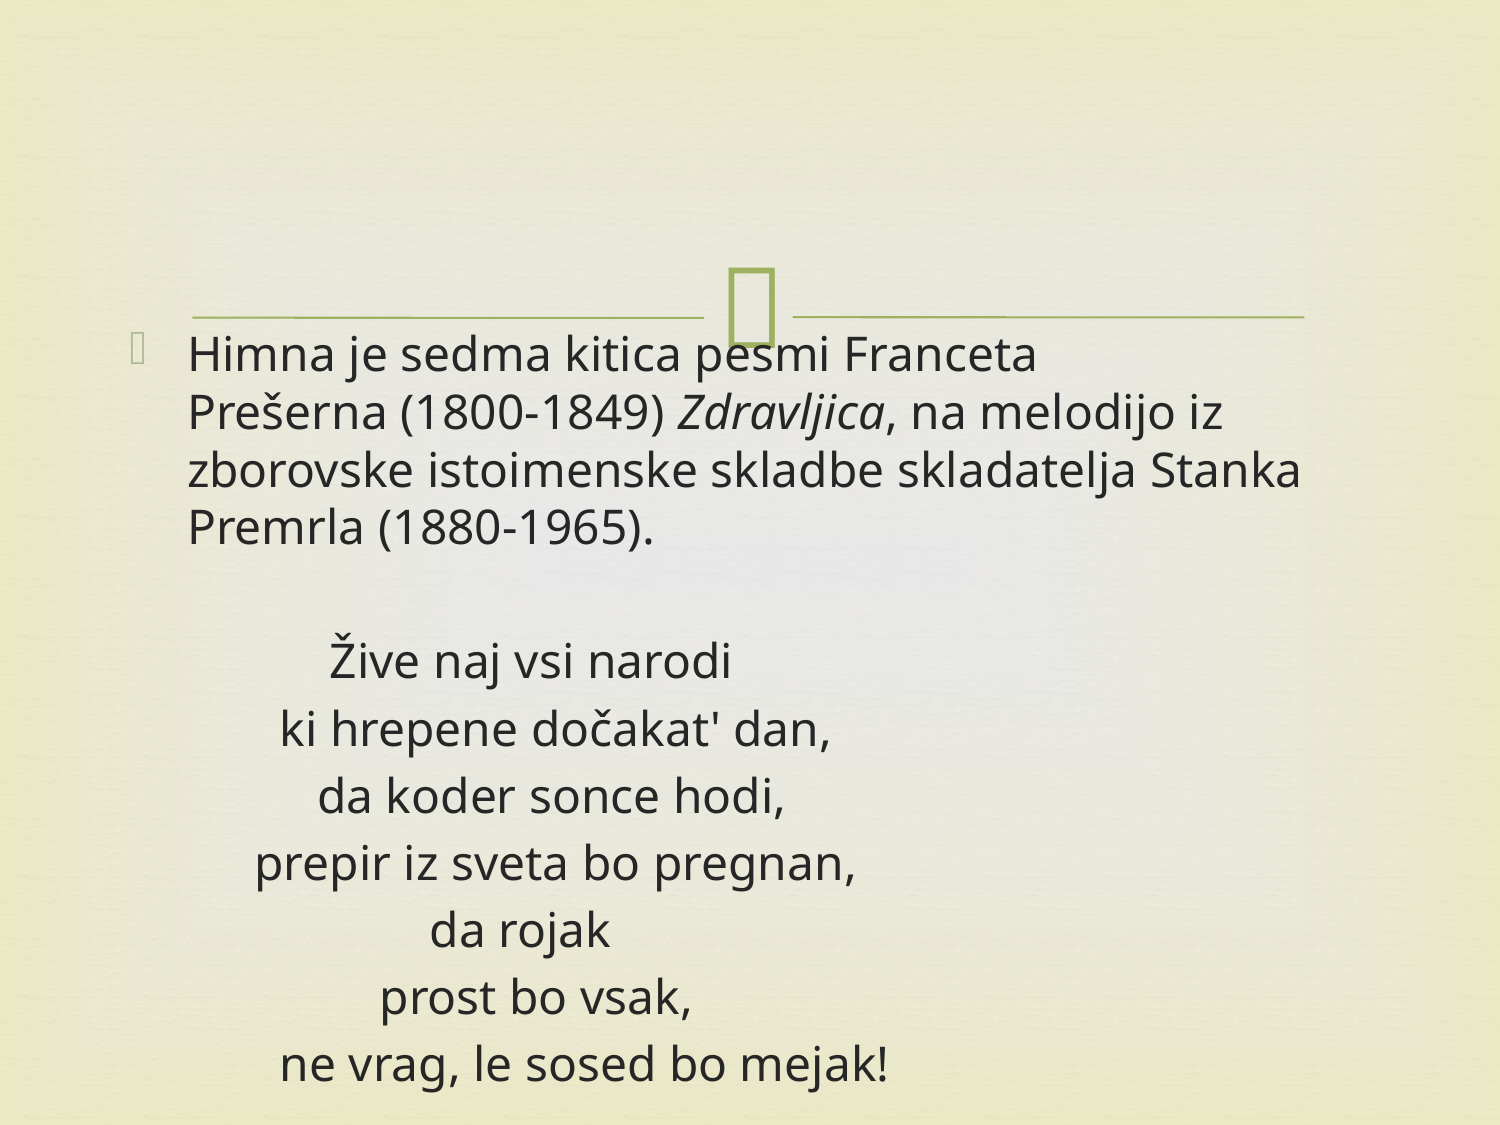

# Himna je sedma kitica pesmi Franceta Prešerna (1800-1849) Zdravljica, na melodijo iz zborovske istoimenske skladbe skladatelja Stanka Premrla (1880-1965).
           Žive naj vsi narodi
            ki hrepene dočakat' dan,
               da koder sonce hodi,
          prepir iz sveta bo pregnan,
                        da rojak
                    prost bo vsak,
            ne vrag, le sosed bo mejak!